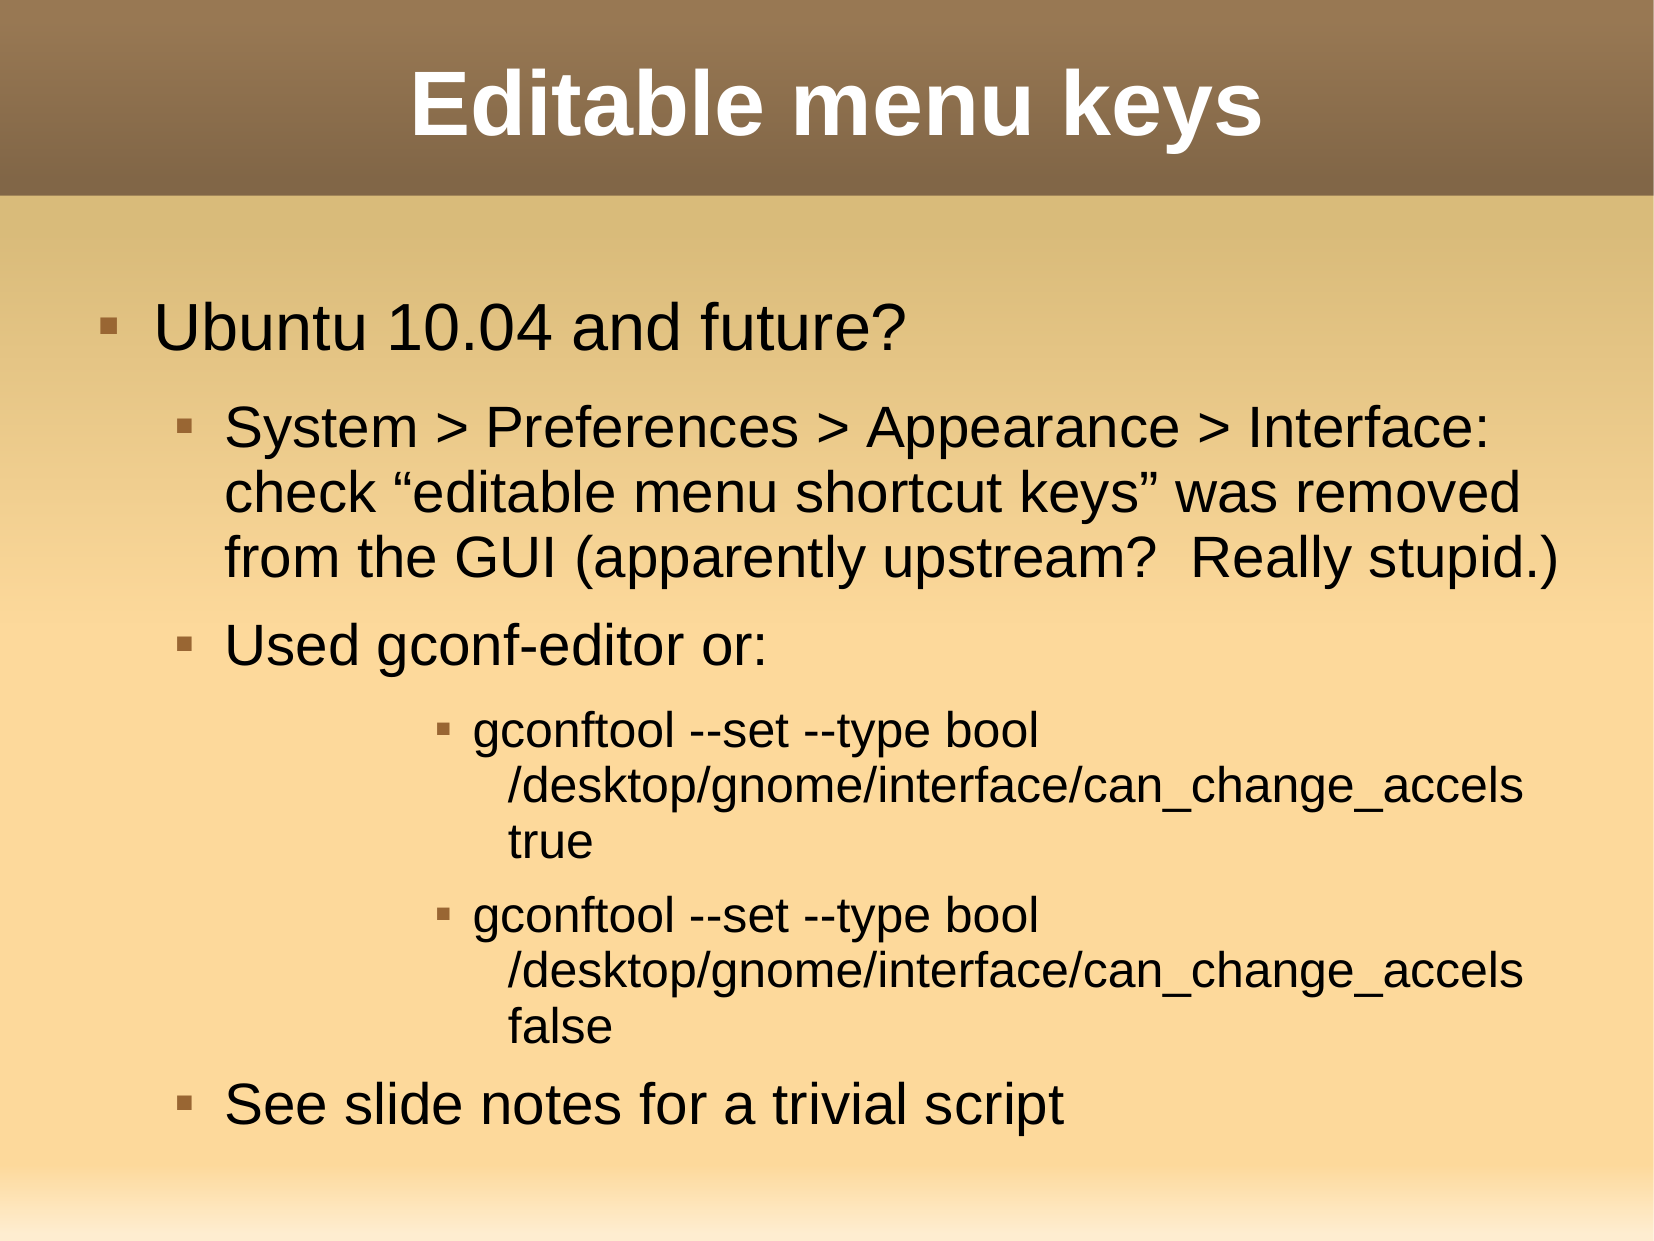

# Editable menu keys
Ubuntu 10.04 and future?
System > Preferences > Appearance > Interface: check “editable menu shortcut keys” was removed from the GUI (apparently upstream? Really stupid.)
Used gconf-editor or:
gconftool --set --type bool /desktop/gnome/interface/can_change_accels true
gconftool --set --type bool /desktop/gnome/interface/can_change_accels false
See slide notes for a trivial script